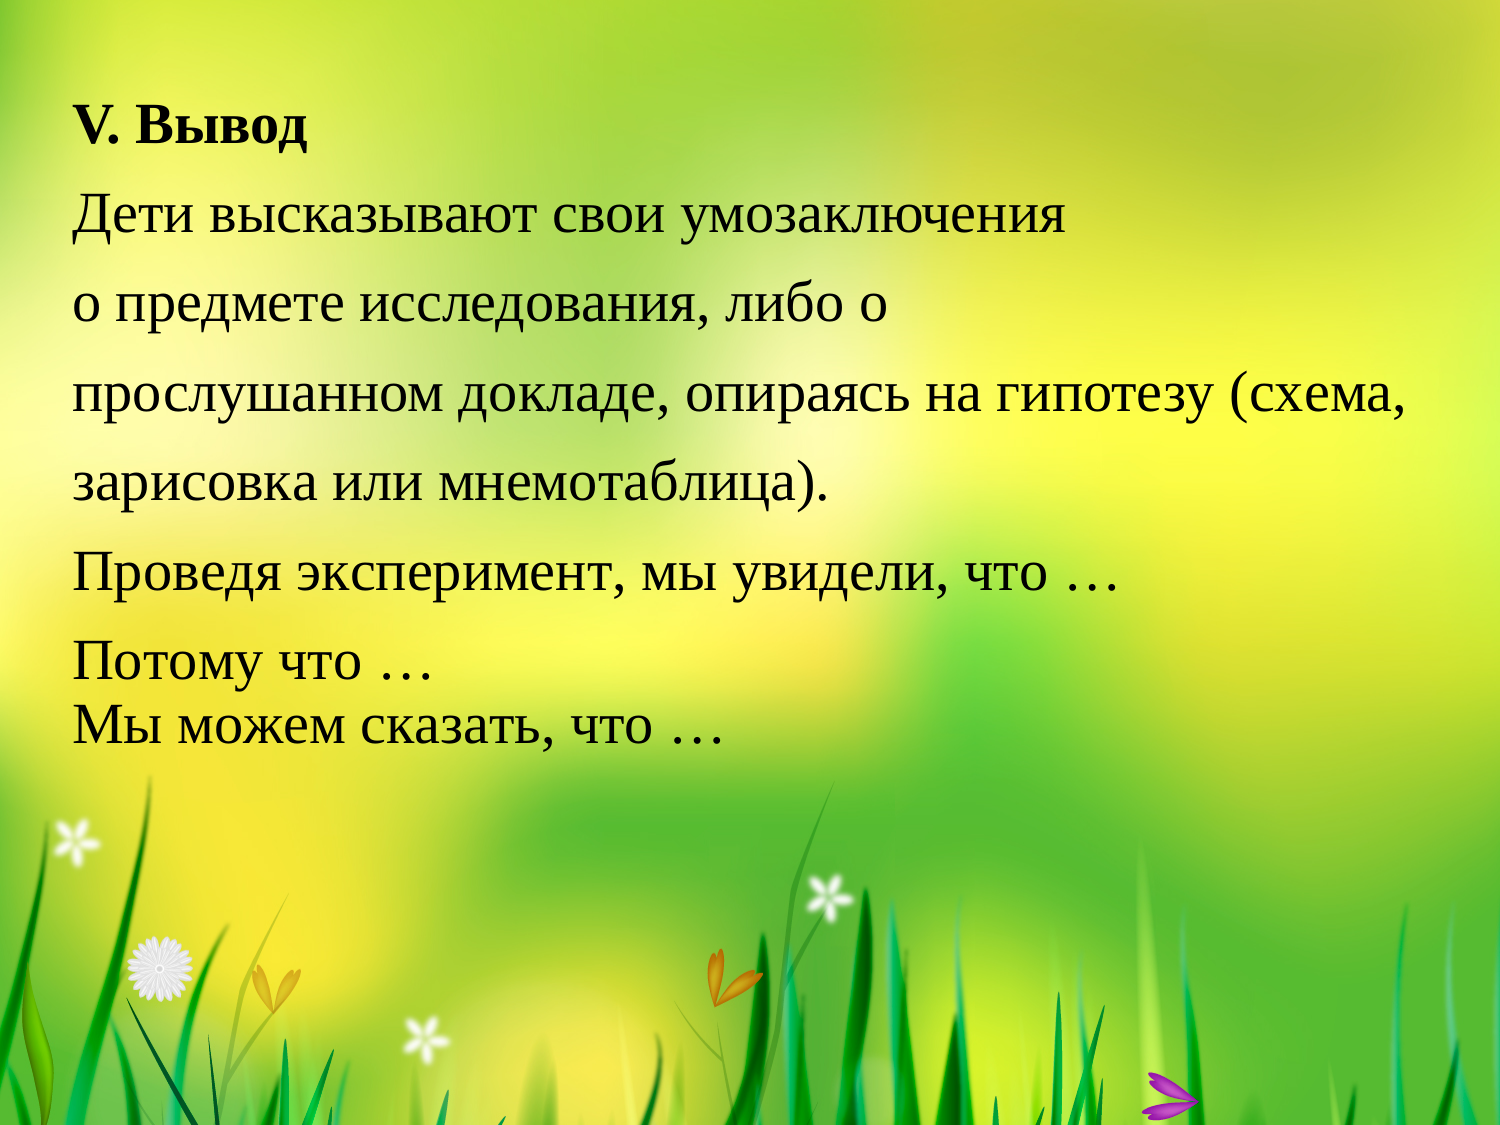

V. Вывод
Дети высказывают свои умозаключения
о предмете исследования, либо о
прослушанном докладе, опираясь на гипотезу (схема,
зарисовка или мнемотаблица).
Проведя эксперимент, мы увидели, что …
Потому что …
Мы можем сказать, что …